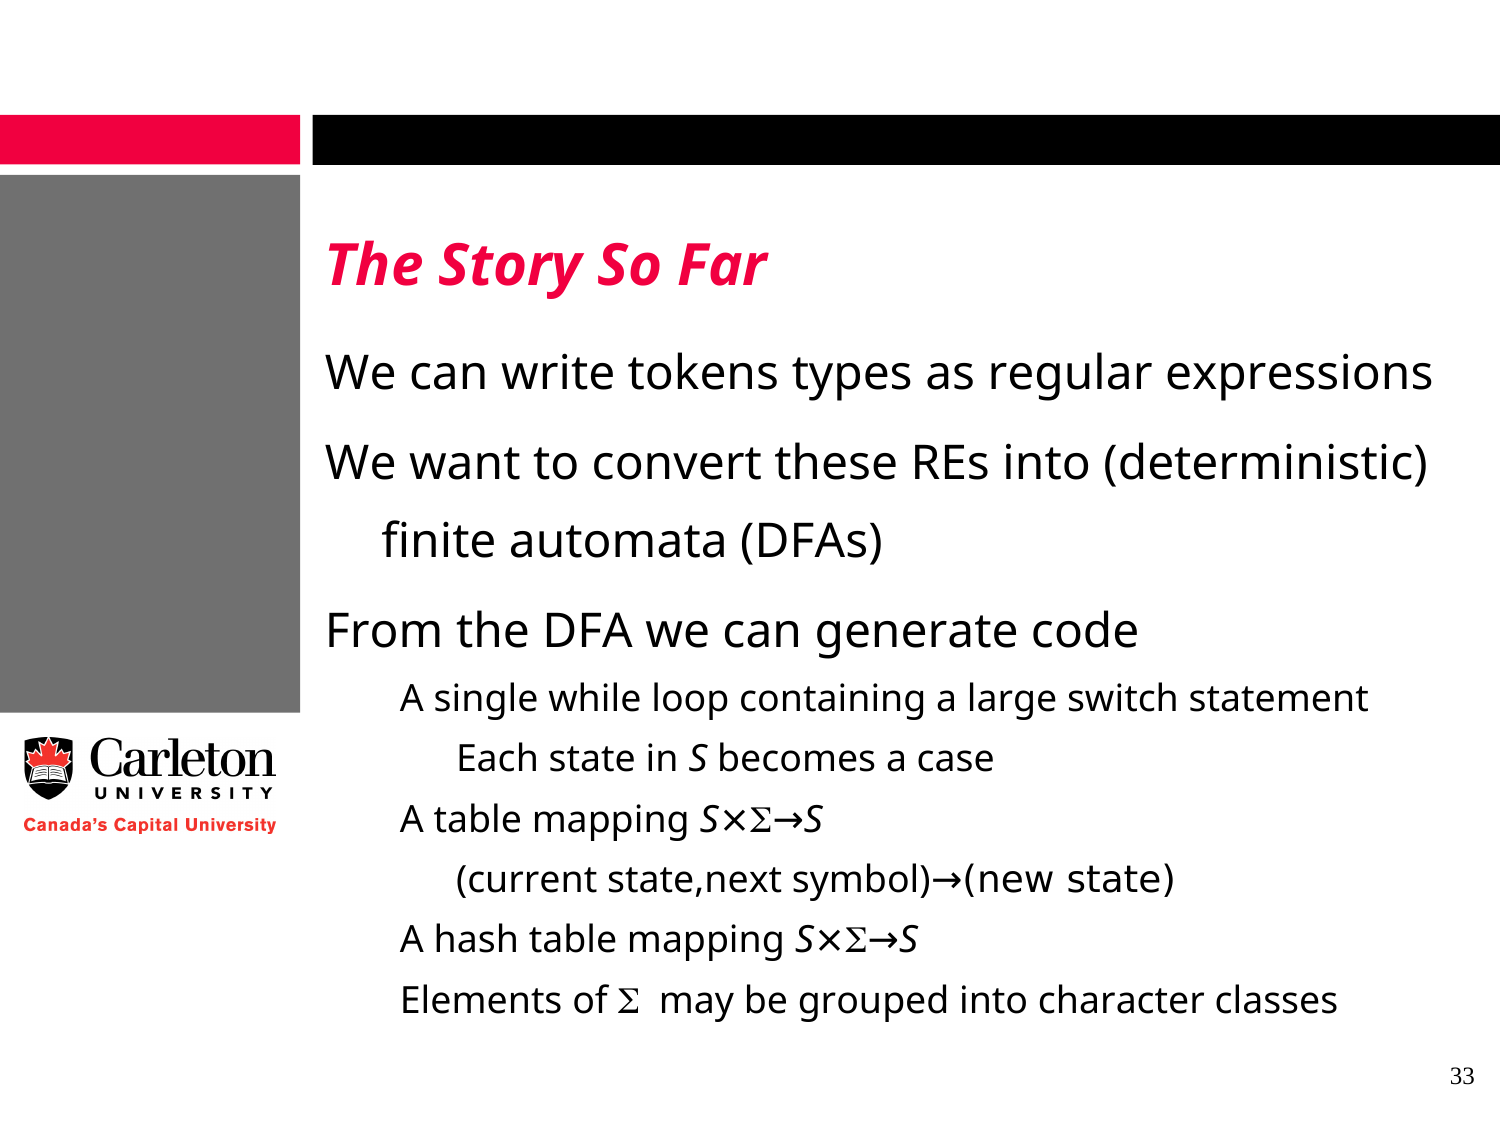

# The Story So Far
We can write tokens types as regular expressions
We want to convert these REs into (deterministic) finite automata (DFAs)
From the DFA we can generate code
A single while loop containing a large switch statement
Each state in S becomes a case
A table mapping S×S→S
(current state,next symbol)→(new state)
A hash table mapping S×S→S
Elements of S may be grouped into character classes
33